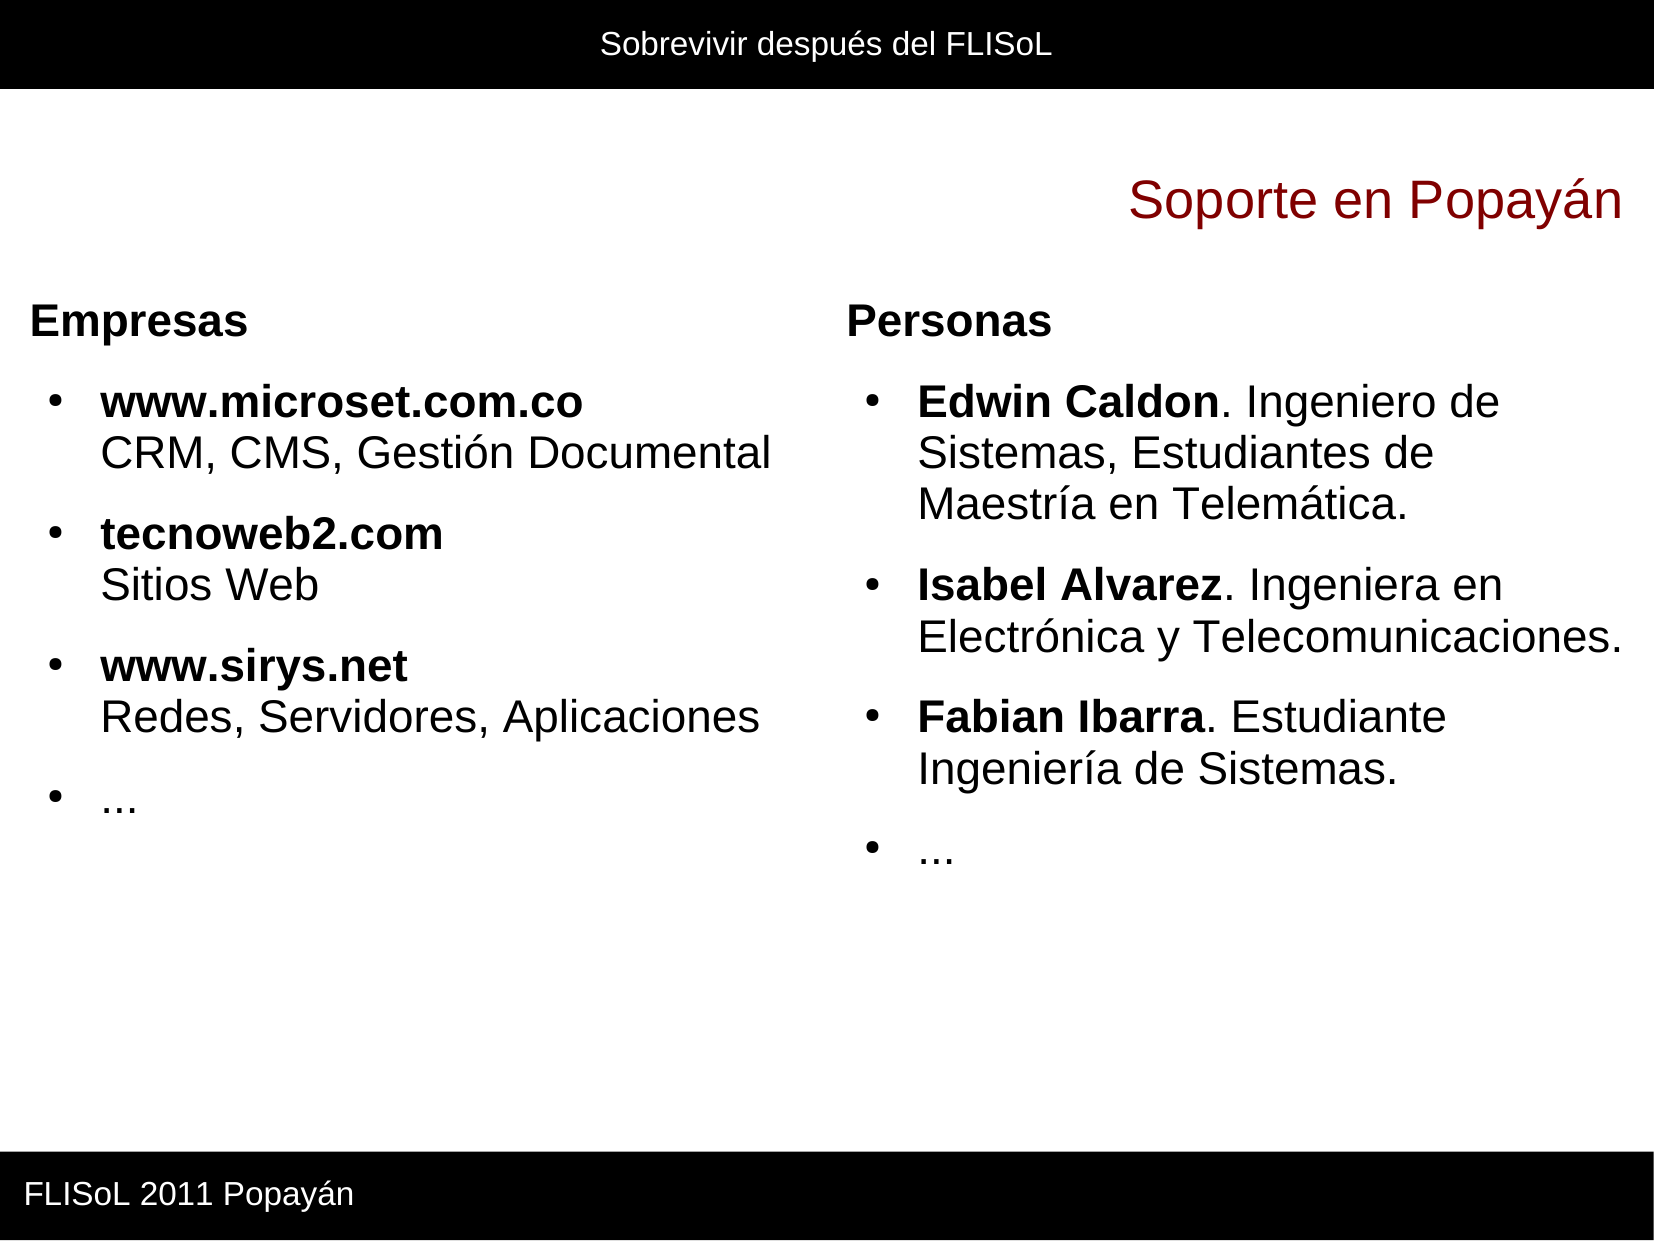

# Soporte en Popayán
Empresas
www.microset.com.co
CRM, CMS, Gestión Documental
tecnoweb2.com
Sitios Web
www.sirys.net
Redes, Servidores, Aplicaciones
...
Personas
Edwin Caldon. Ingeniero de Sistemas, Estudiantes de Maestría en Telemática.
Isabel Alvarez. Ingeniera en Electrónica y Telecomunicaciones.
Fabian Ibarra. Estudiante Ingeniería de Sistemas.
...